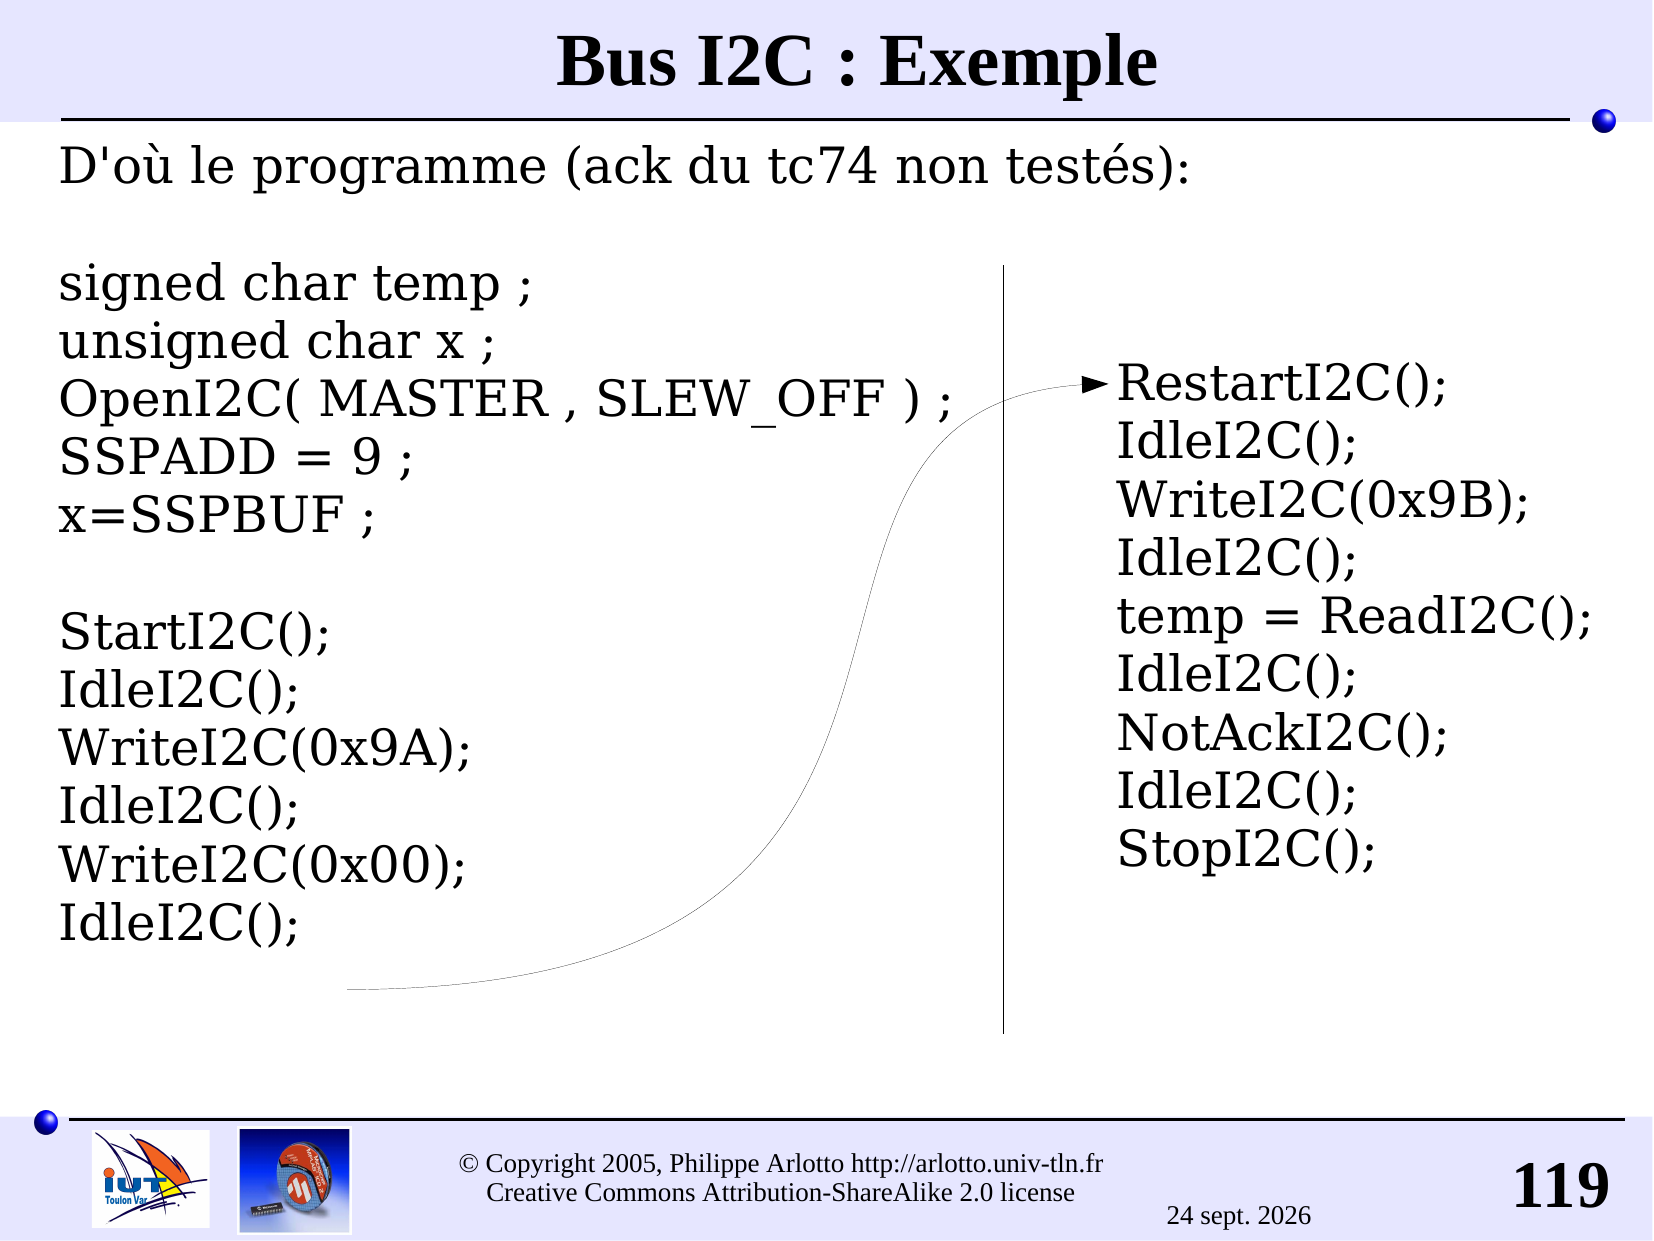

# Bus I2C : Exemple
D'où le programme (ack du tc74 non testés):
signed char temp ;
unsigned char x ;
OpenI2C( MASTER , SLEW_OFF ) ;
SSPADD = 9 ;
x=SSPBUF ;
StartI2C();
IdleI2C();
WriteI2C(0x9A);
IdleI2C();
WriteI2C(0x00);
IdleI2C();
RestartI2C();
IdleI2C();
WriteI2C(0x9B);
IdleI2C();
temp = ReadI2C();
IdleI2C();
NotAckI2C();
IdleI2C();
StopI2C();